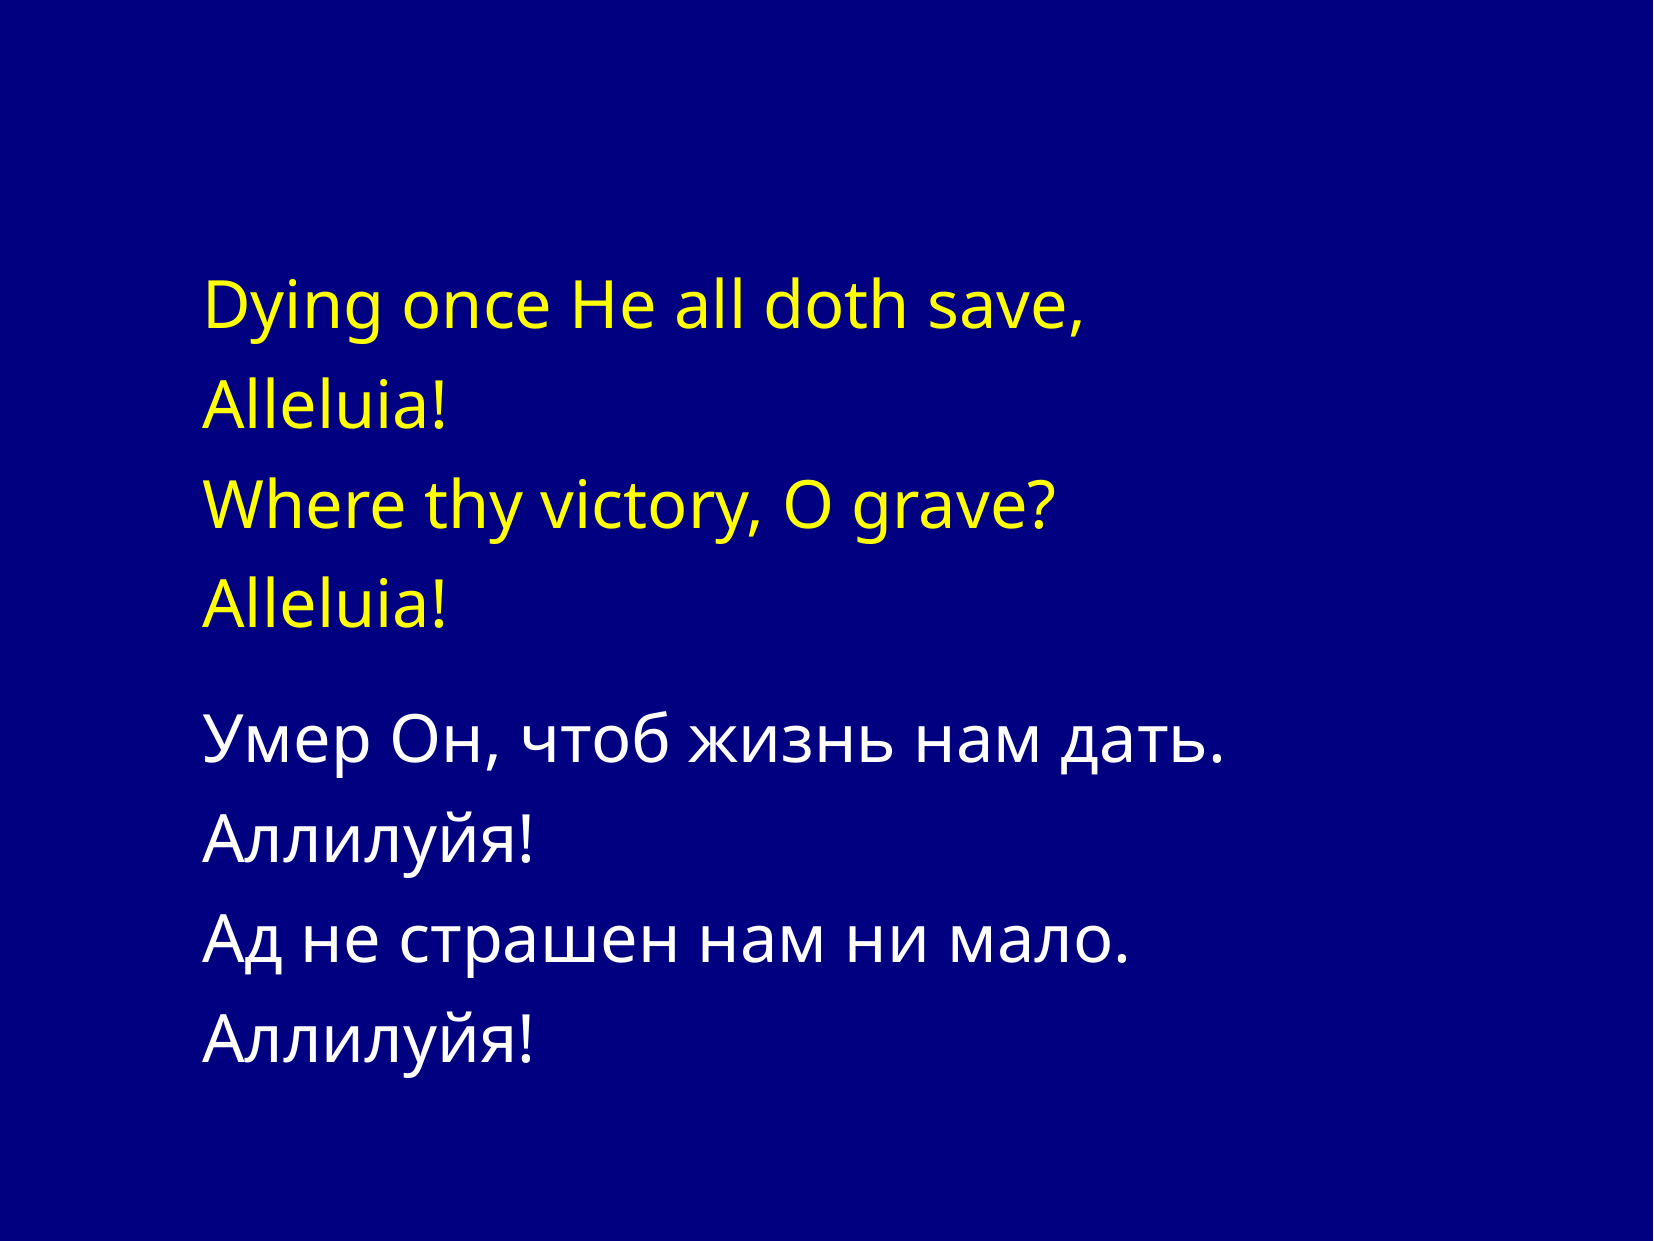

Dying once He all doth save,
	Alleluia!
	Where thy victory, O grave?
	Alleluia!
	Умер Он, чтоб жизнь нам дать.
	Аллилуйя!
	Ад не страшен нам ни мало.
	Аллилуйя!